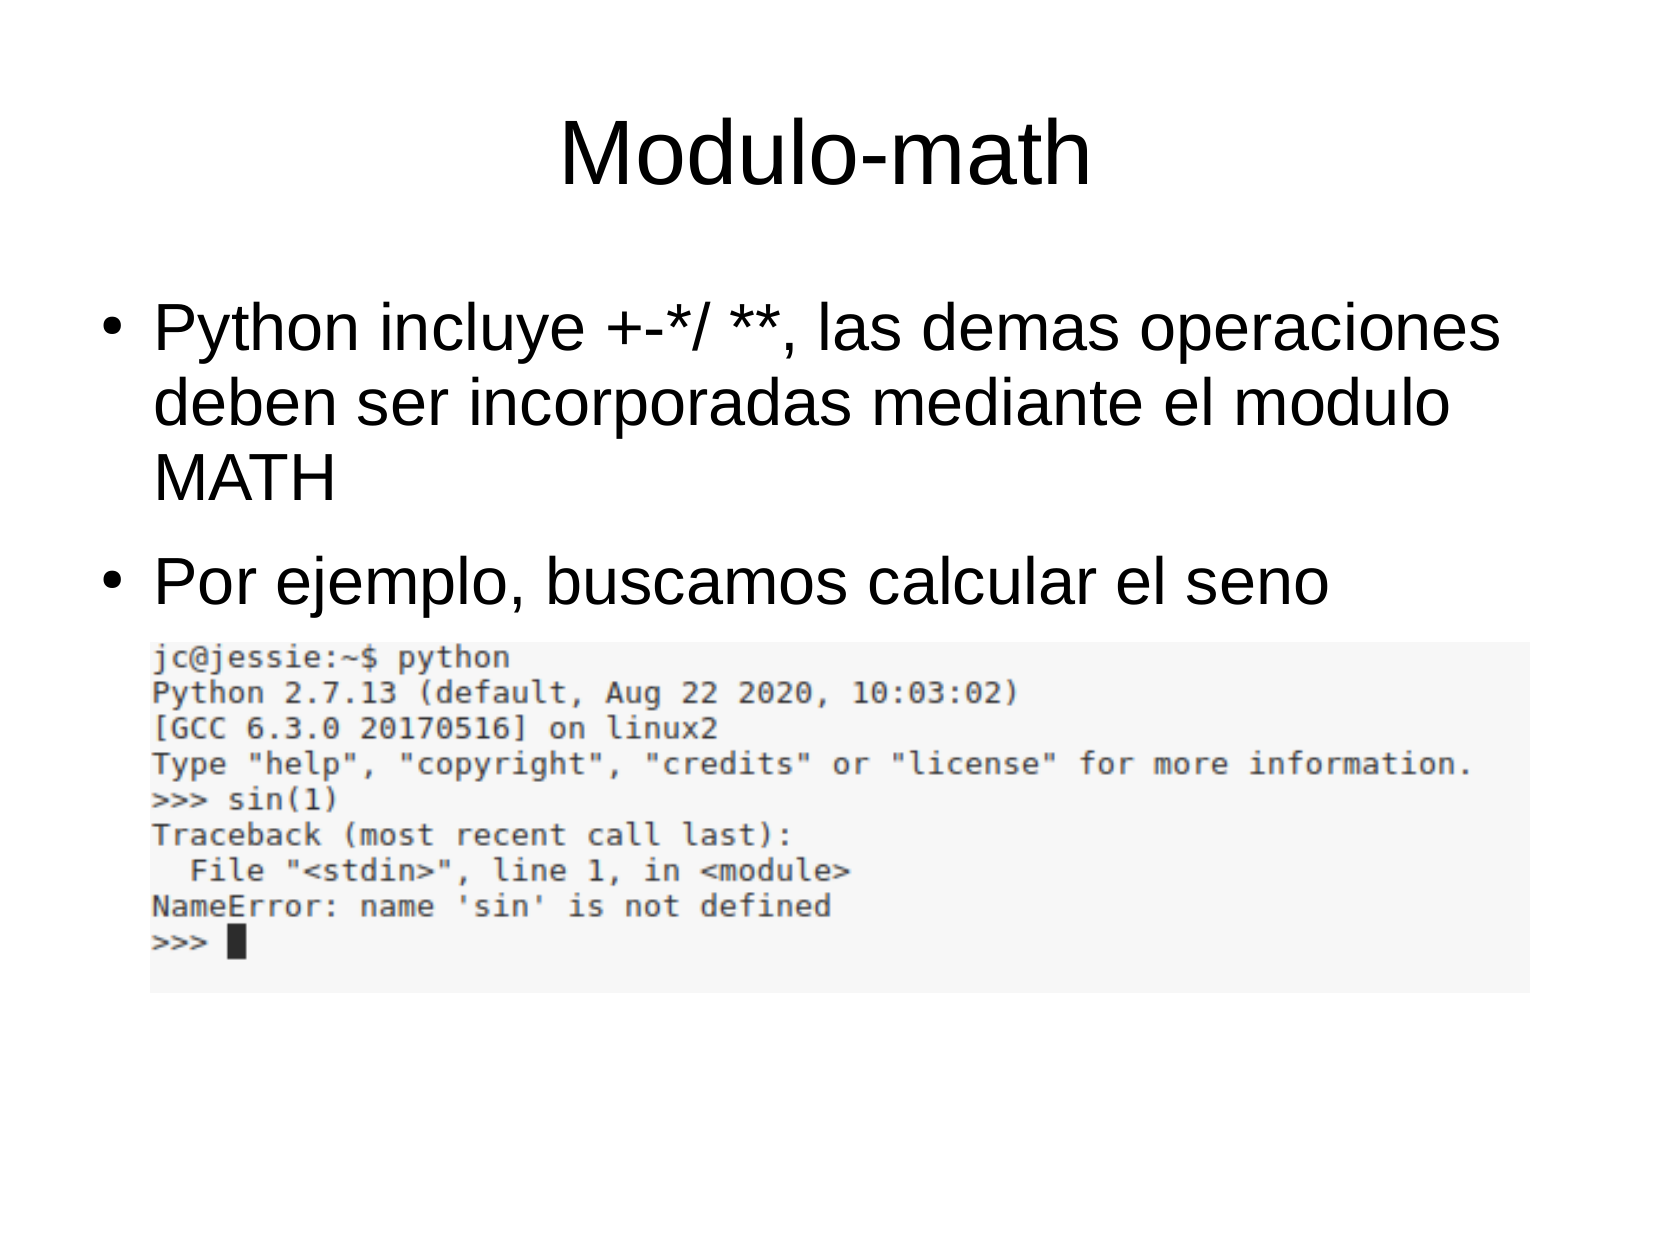

# Modulo-math
Python incluye +-*/ **, las demas operaciones deben ser incorporadas mediante el modulo MATH
Por ejemplo, buscamos calcular el seno